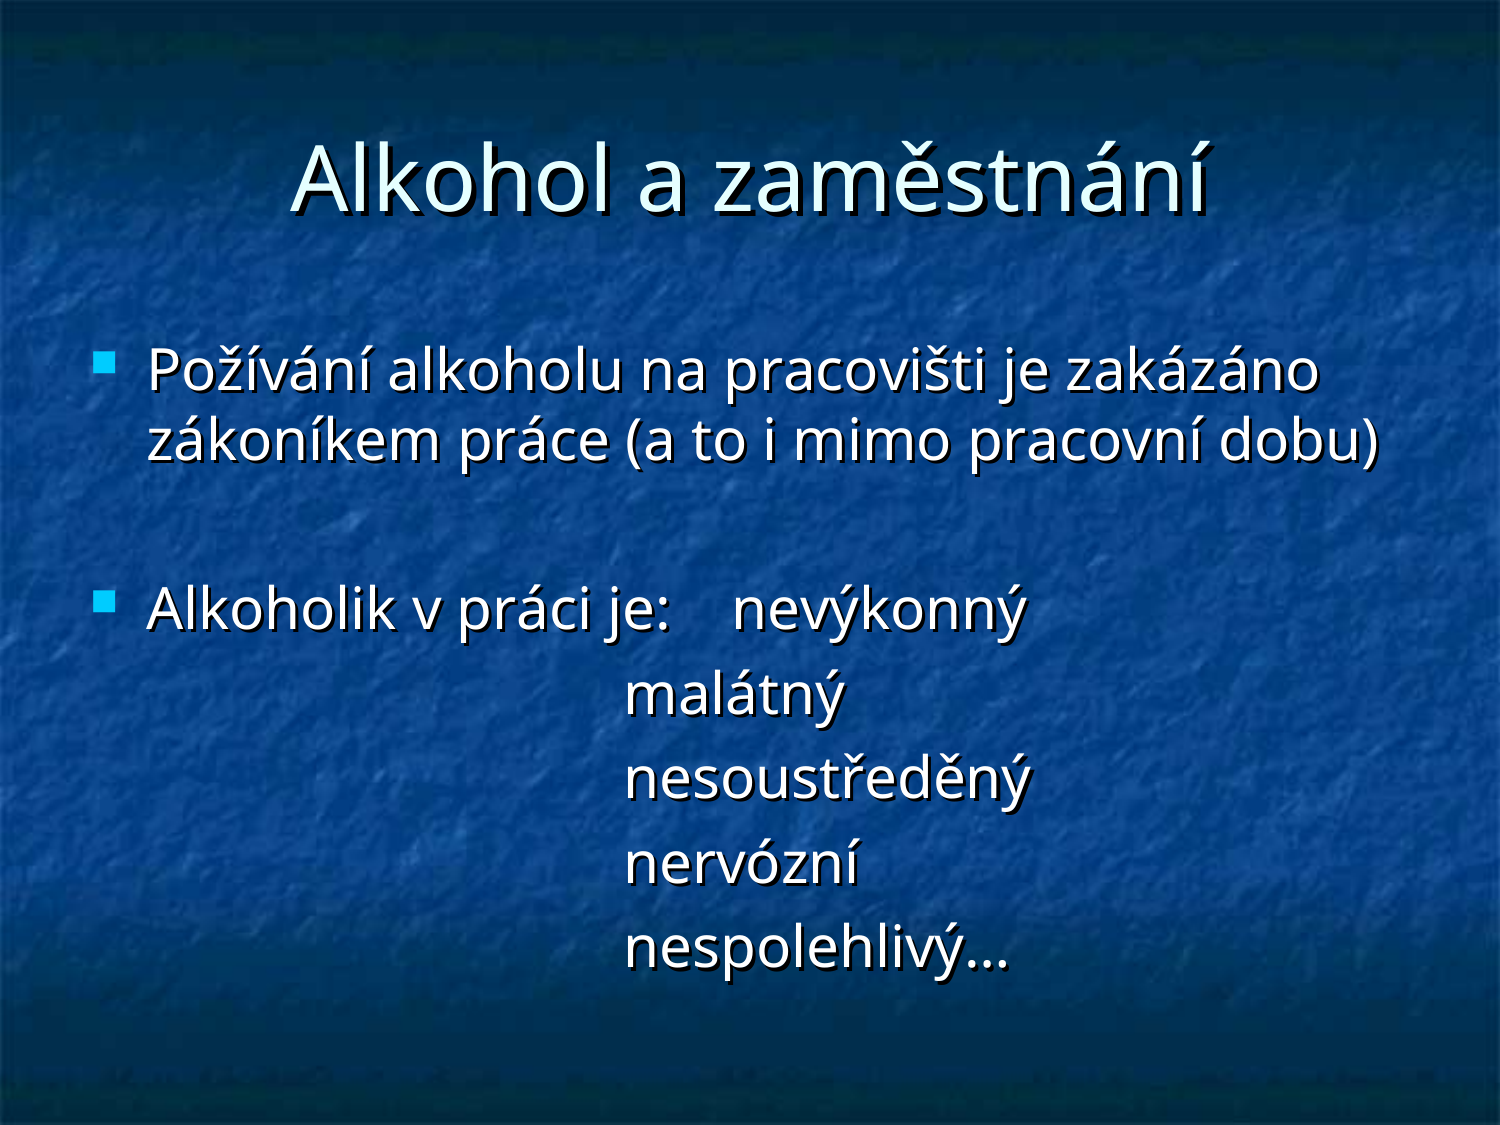

# Alkohol a zaměstnání
Požívání alkoholu na pracovišti je zakázáno zákoníkem práce (a to i mimo pracovní dobu)
Alkoholik v práci je: nevýkonný
 malátný
 nesoustředěný
 nervózní
 nespolehlivý…